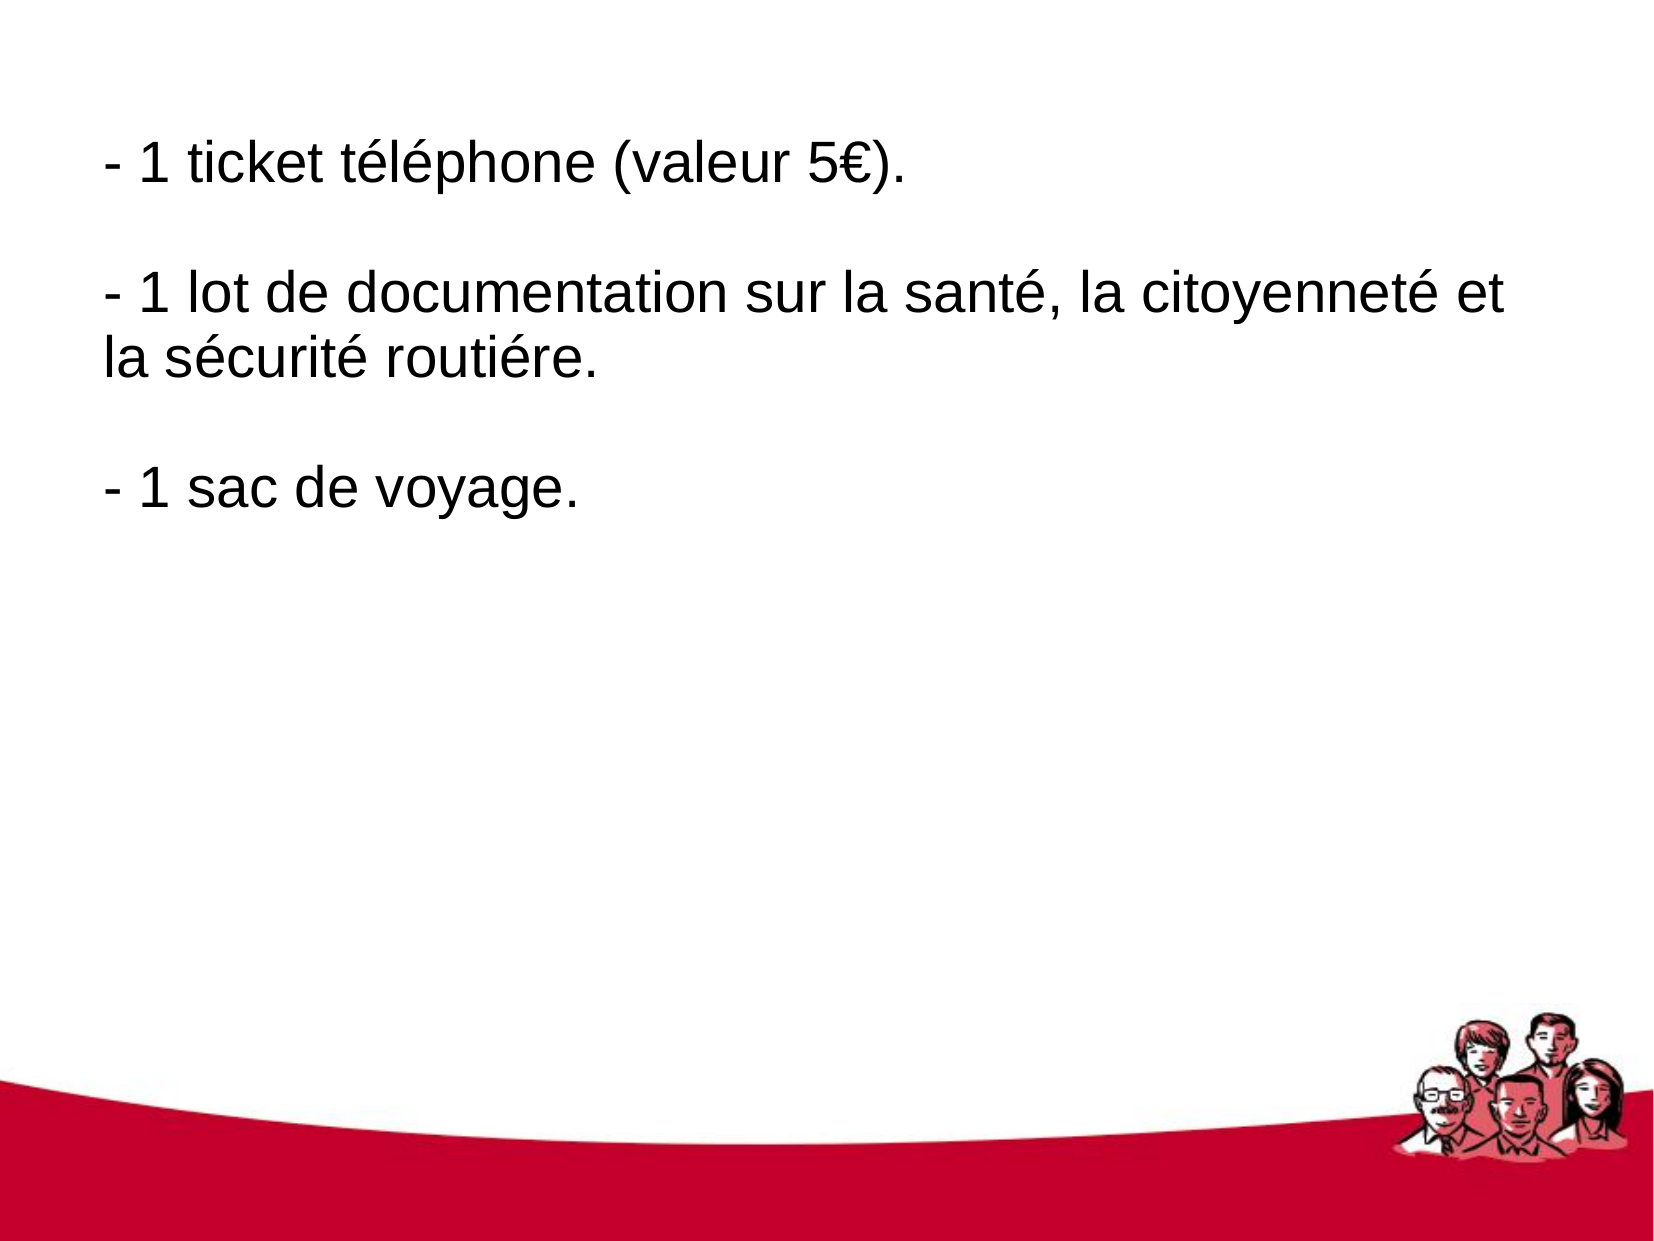

- 1 ticket téléphone (valeur 5€).
- 1 lot de documentation sur la santé, la citoyenneté et la sécurité routiére.
- 1 sac de voyage.